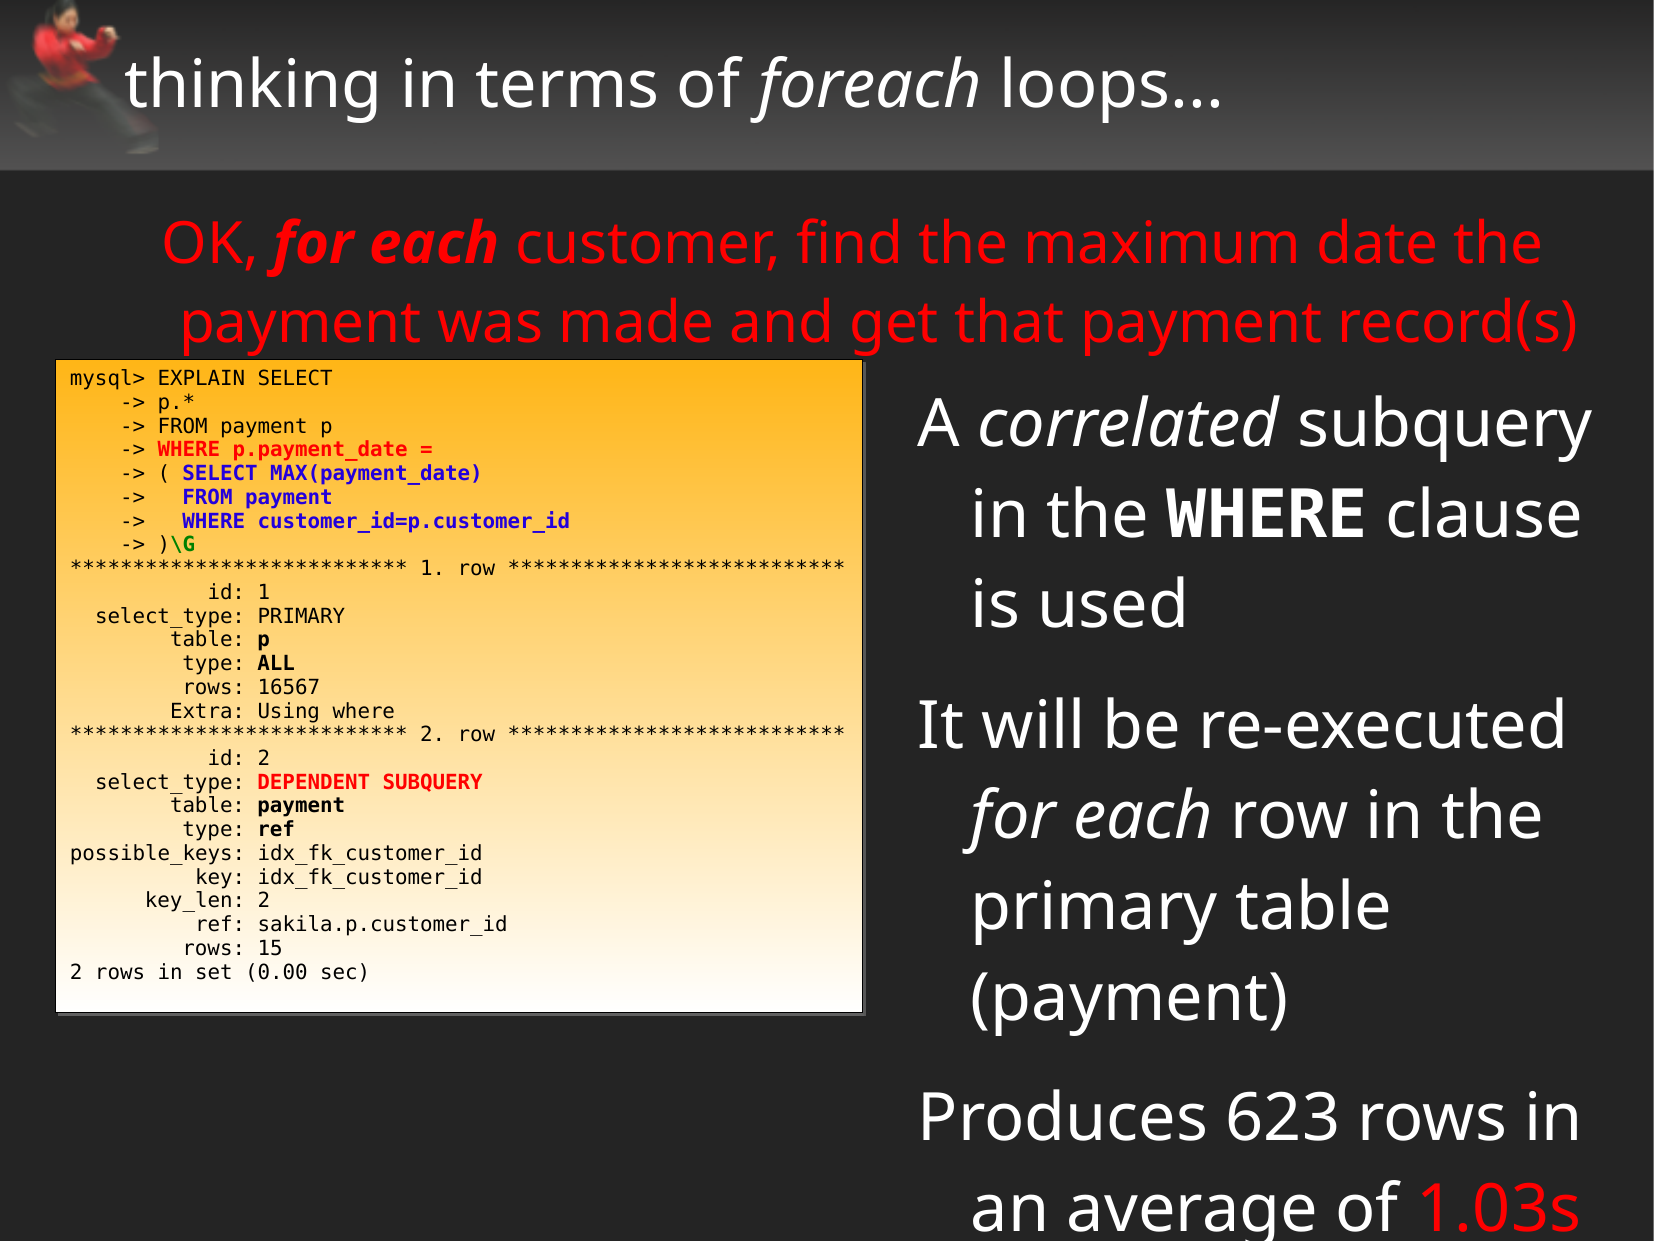

# thinking in terms of foreach loops...
OK, for each customer, find the maximum date the payment was made and get that payment record(s)
mysql> EXPLAIN SELECT
 -> p.*
 -> FROM payment p
 -> WHERE p.payment_date =
 -> ( SELECT MAX(payment_date)
 -> FROM payment
 -> WHERE customer_id=p.customer_id
 -> )\G
*************************** 1. row ***************************
 id: 1
 select_type: PRIMARY
 table: p
 type: ALL
 rows: 16567
 Extra: Using where
*************************** 2. row ***************************
 id: 2
 select_type: DEPENDENT SUBQUERY
 table: payment
 type: ref
possible_keys: idx_fk_customer_id
 key: idx_fk_customer_id
 key_len: 2
 ref: sakila.p.customer_id
 rows: 15
2 rows in set (0.00 sec)
A correlated subquery in the WHERE clause is used
It will be re-executed for each row in the primary table (payment)
Produces 623 rows in an average of 1.03s